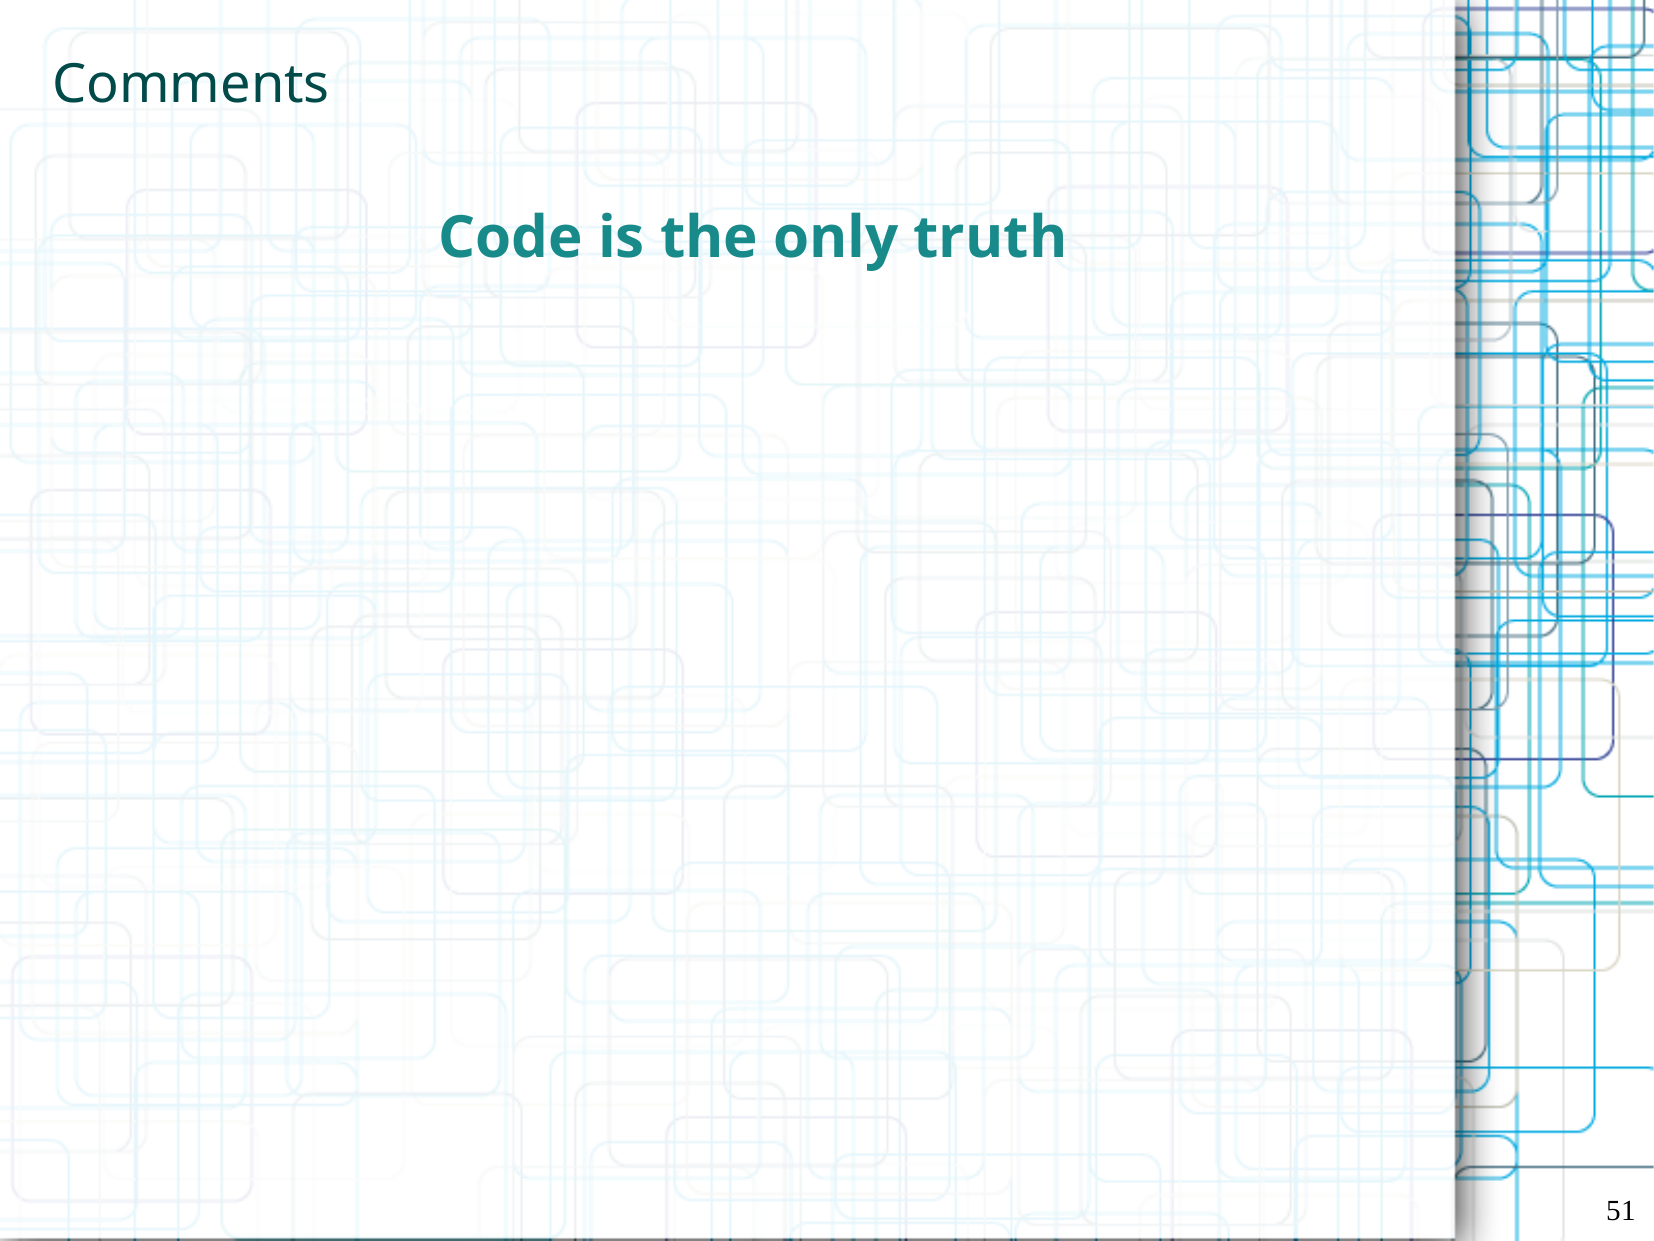

Comments
Code is the only truth
51